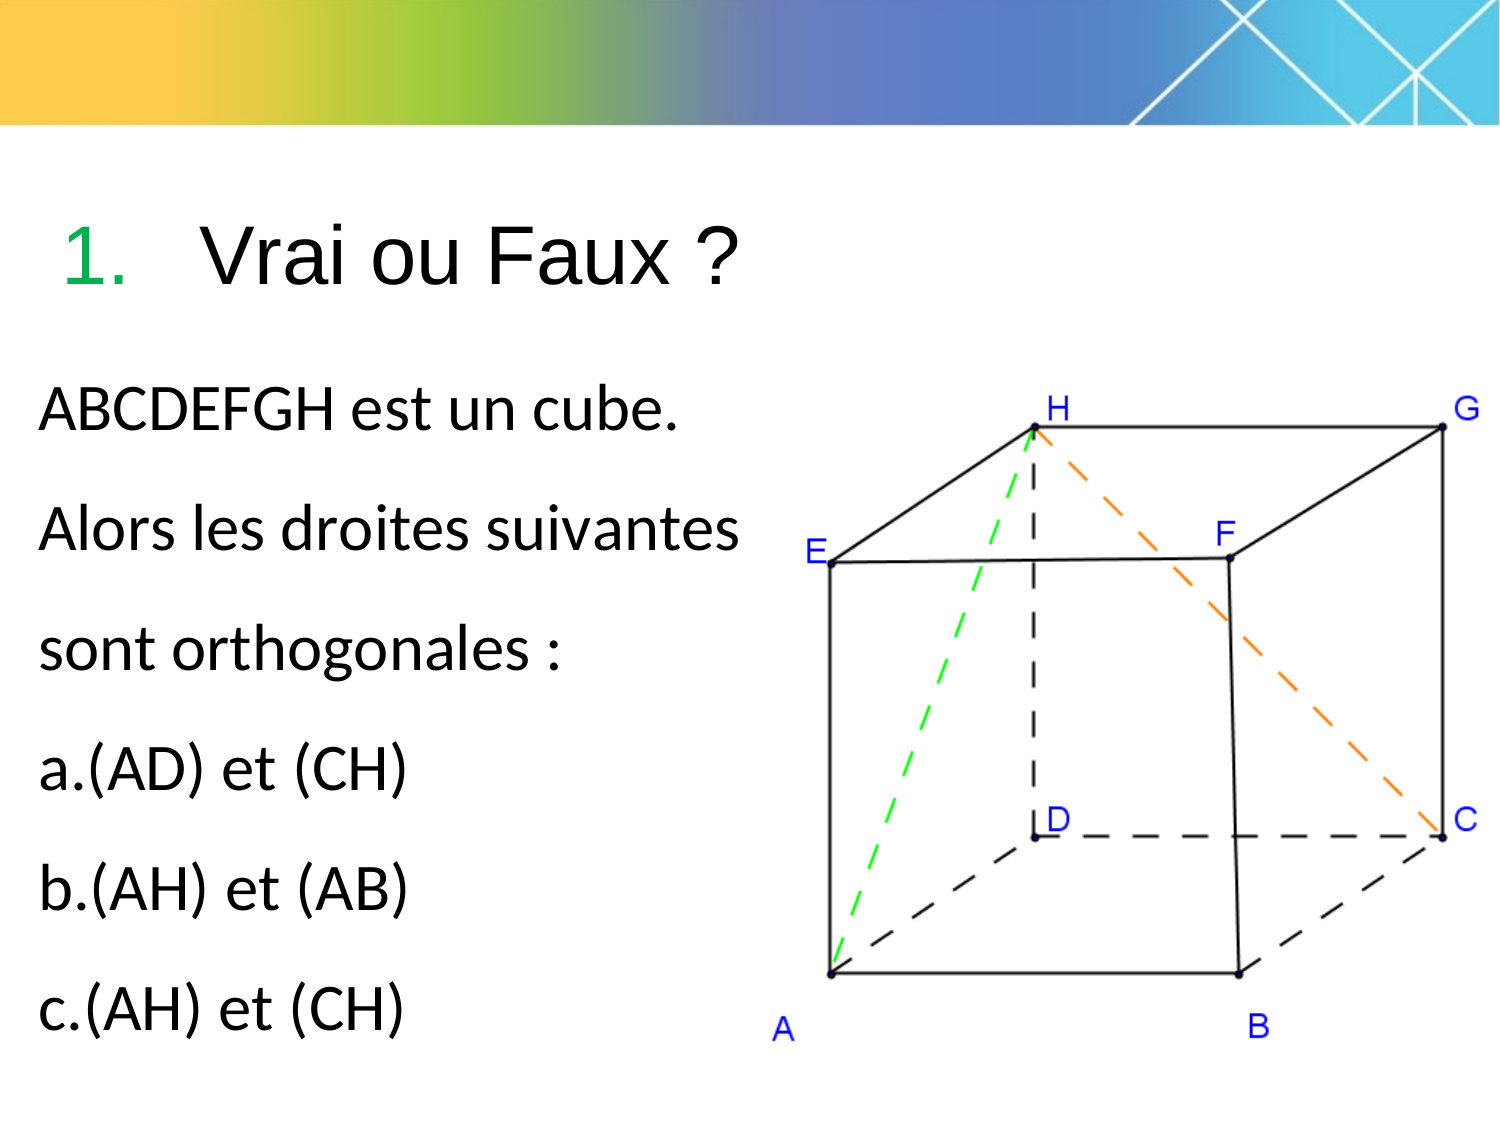

Vrai ou Faux ?
ABCDEFGH est un cube. Alors les droites suivantes
sont orthogonales :
(AD) et (CH)
(AH) et (AB)
(AH) et (CH)